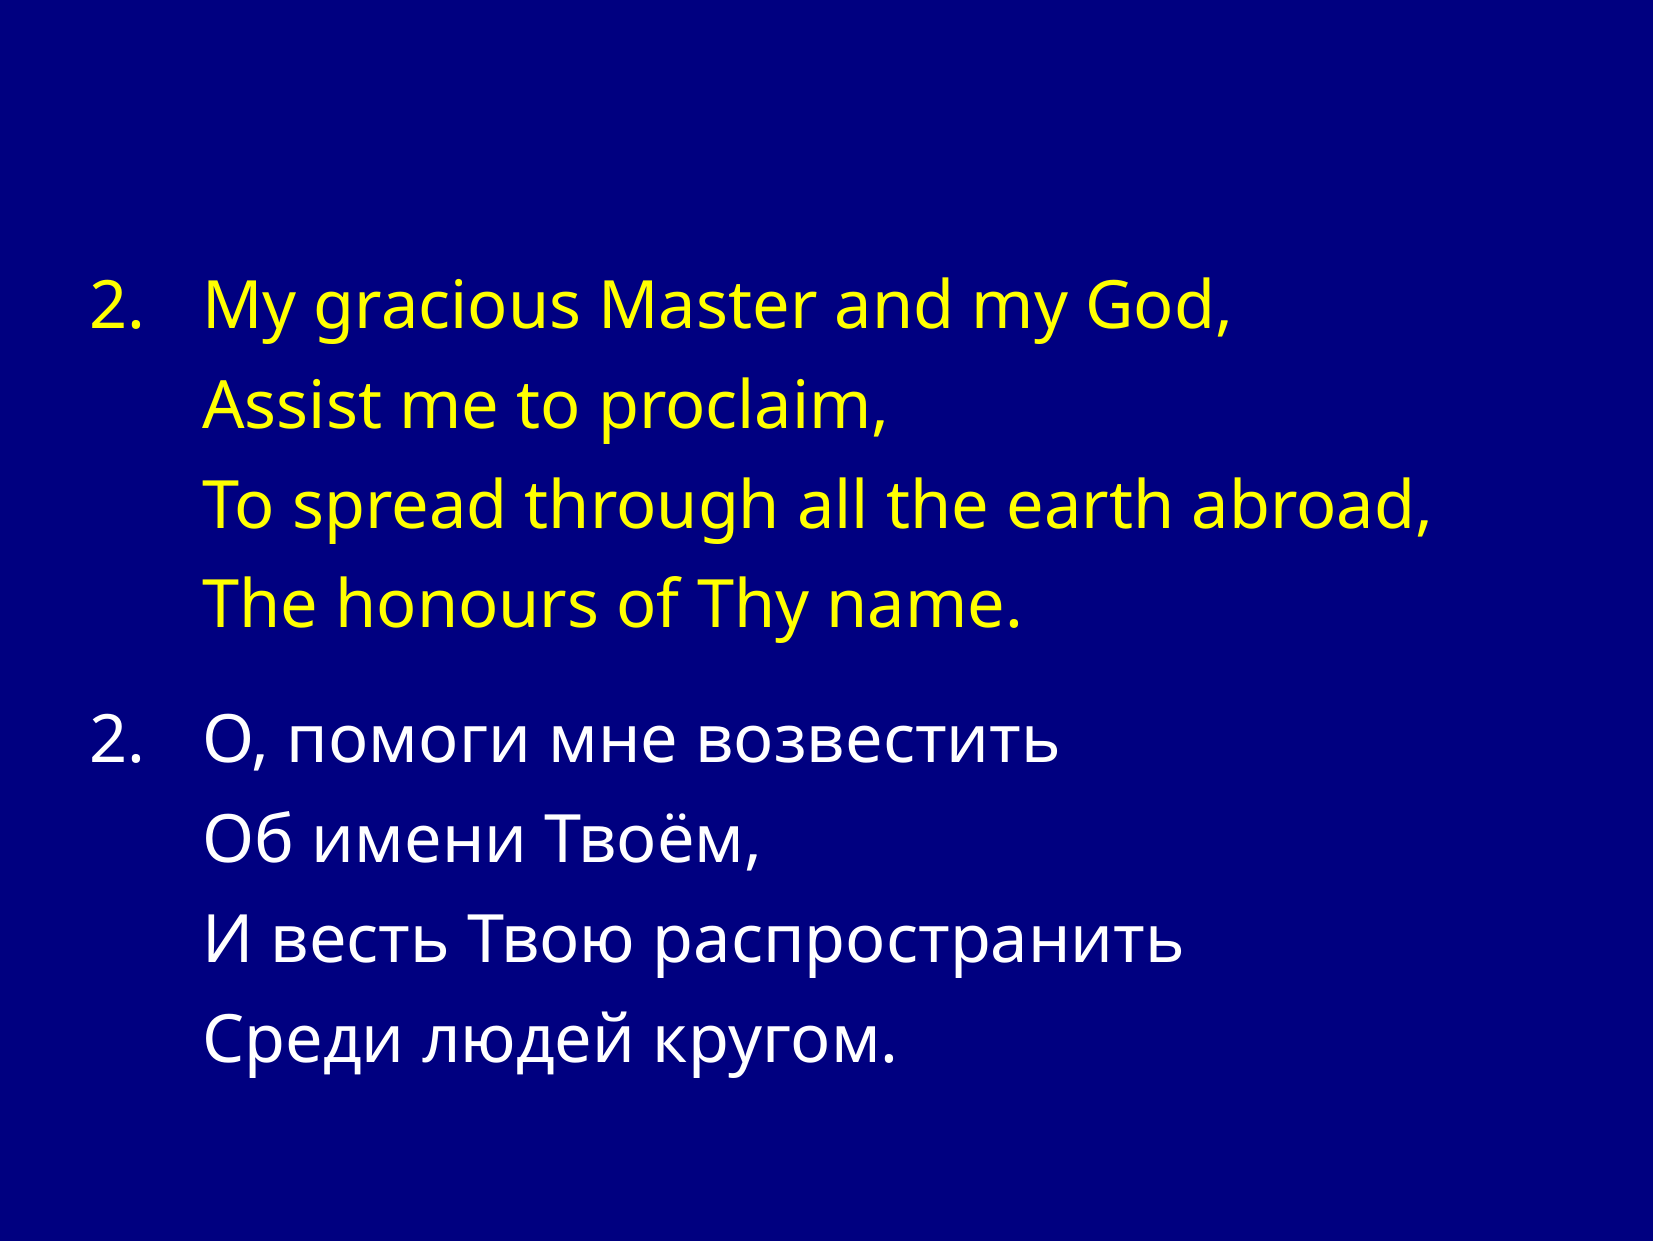

2.	My gracious Master and my God,
	Assist me to proclaim,
	To spread through all the earth abroad,
	The honours of Thy name.
2.	О, помоги мне возвестить
	Об имени Твоём,
	И весть Твою распространить
	Среди людей кругом.